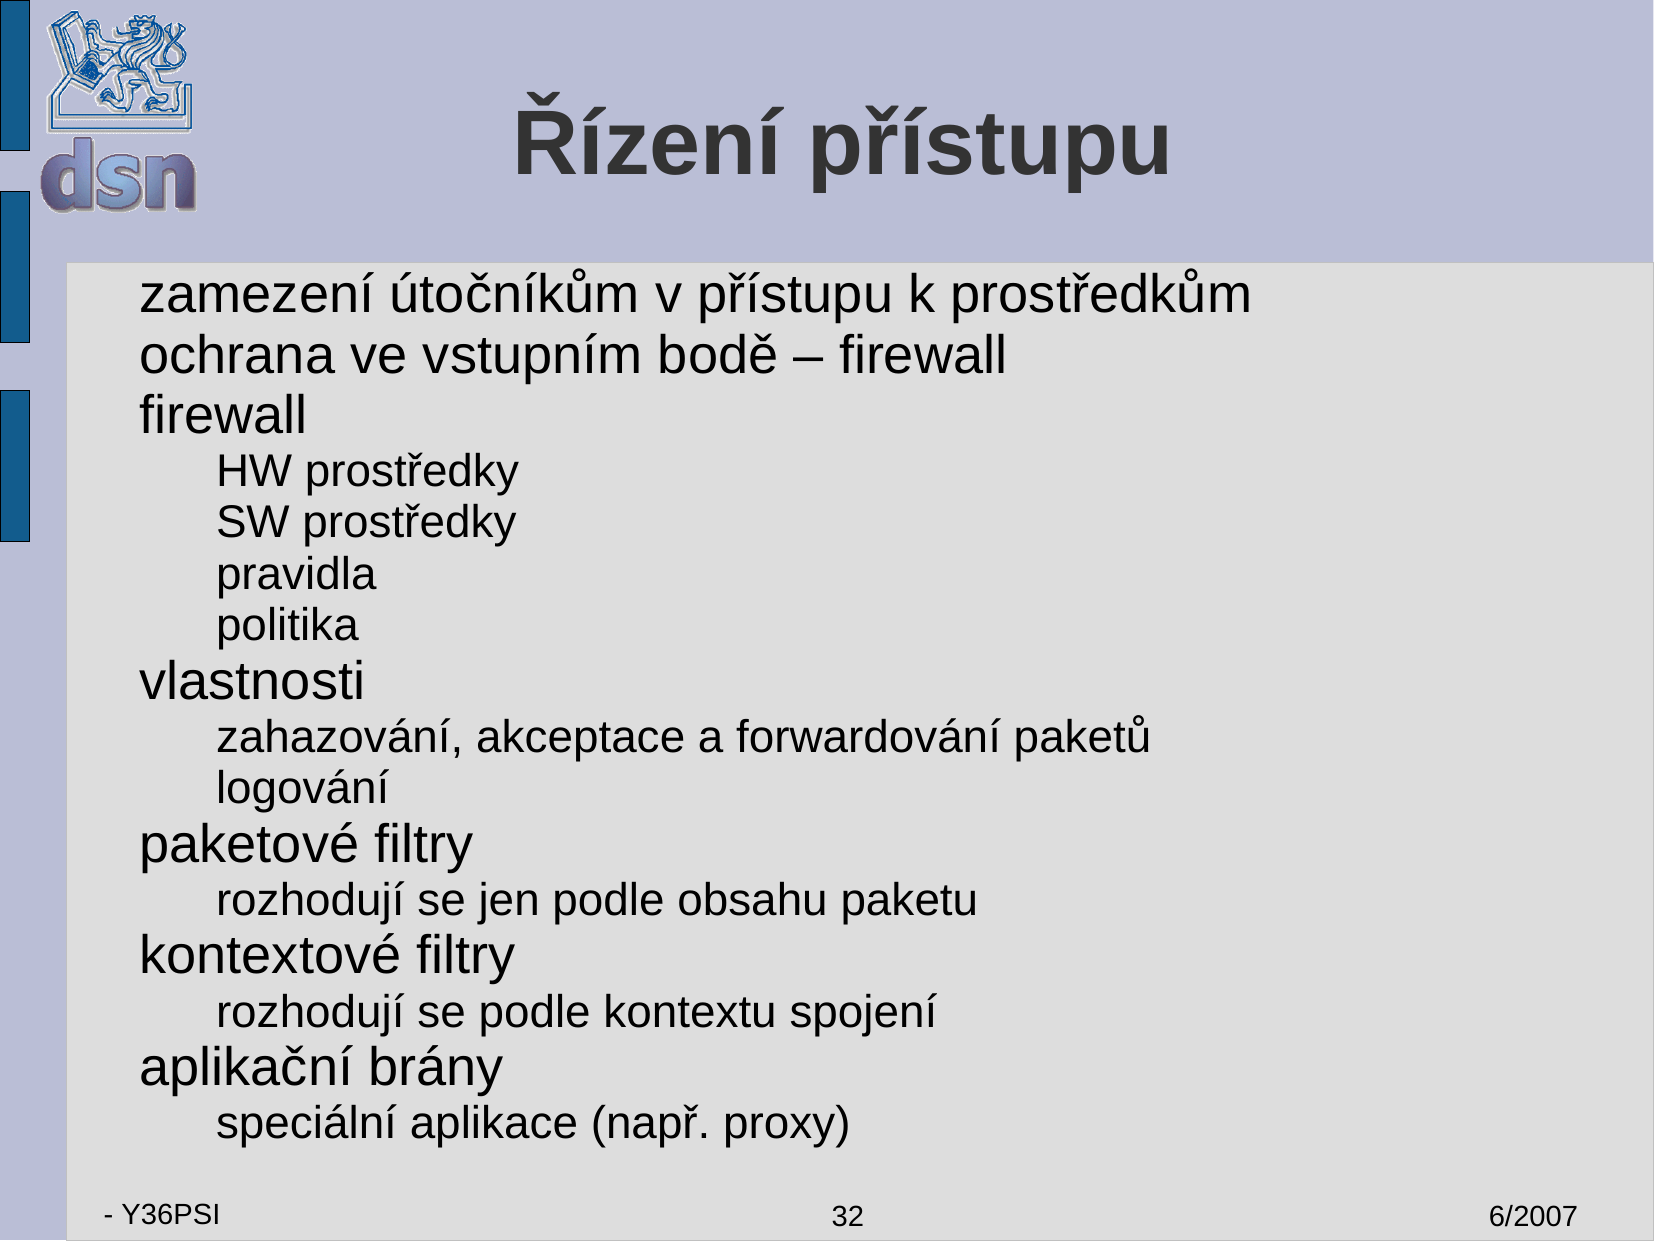

# Řízení přístupu
zamezení útočníkům v přístupu k prostředkům
ochrana ve vstupním bodě – firewall
firewall
HW prostředky
SW prostředky
pravidla
politika
vlastnosti
zahazování, akceptace a forwardování paketů
logování
paketové filtry
rozhodují se jen podle obsahu paketu
kontextové filtry
rozhodují se podle kontextu spojení
aplikační brány
speciální aplikace (např. proxy)